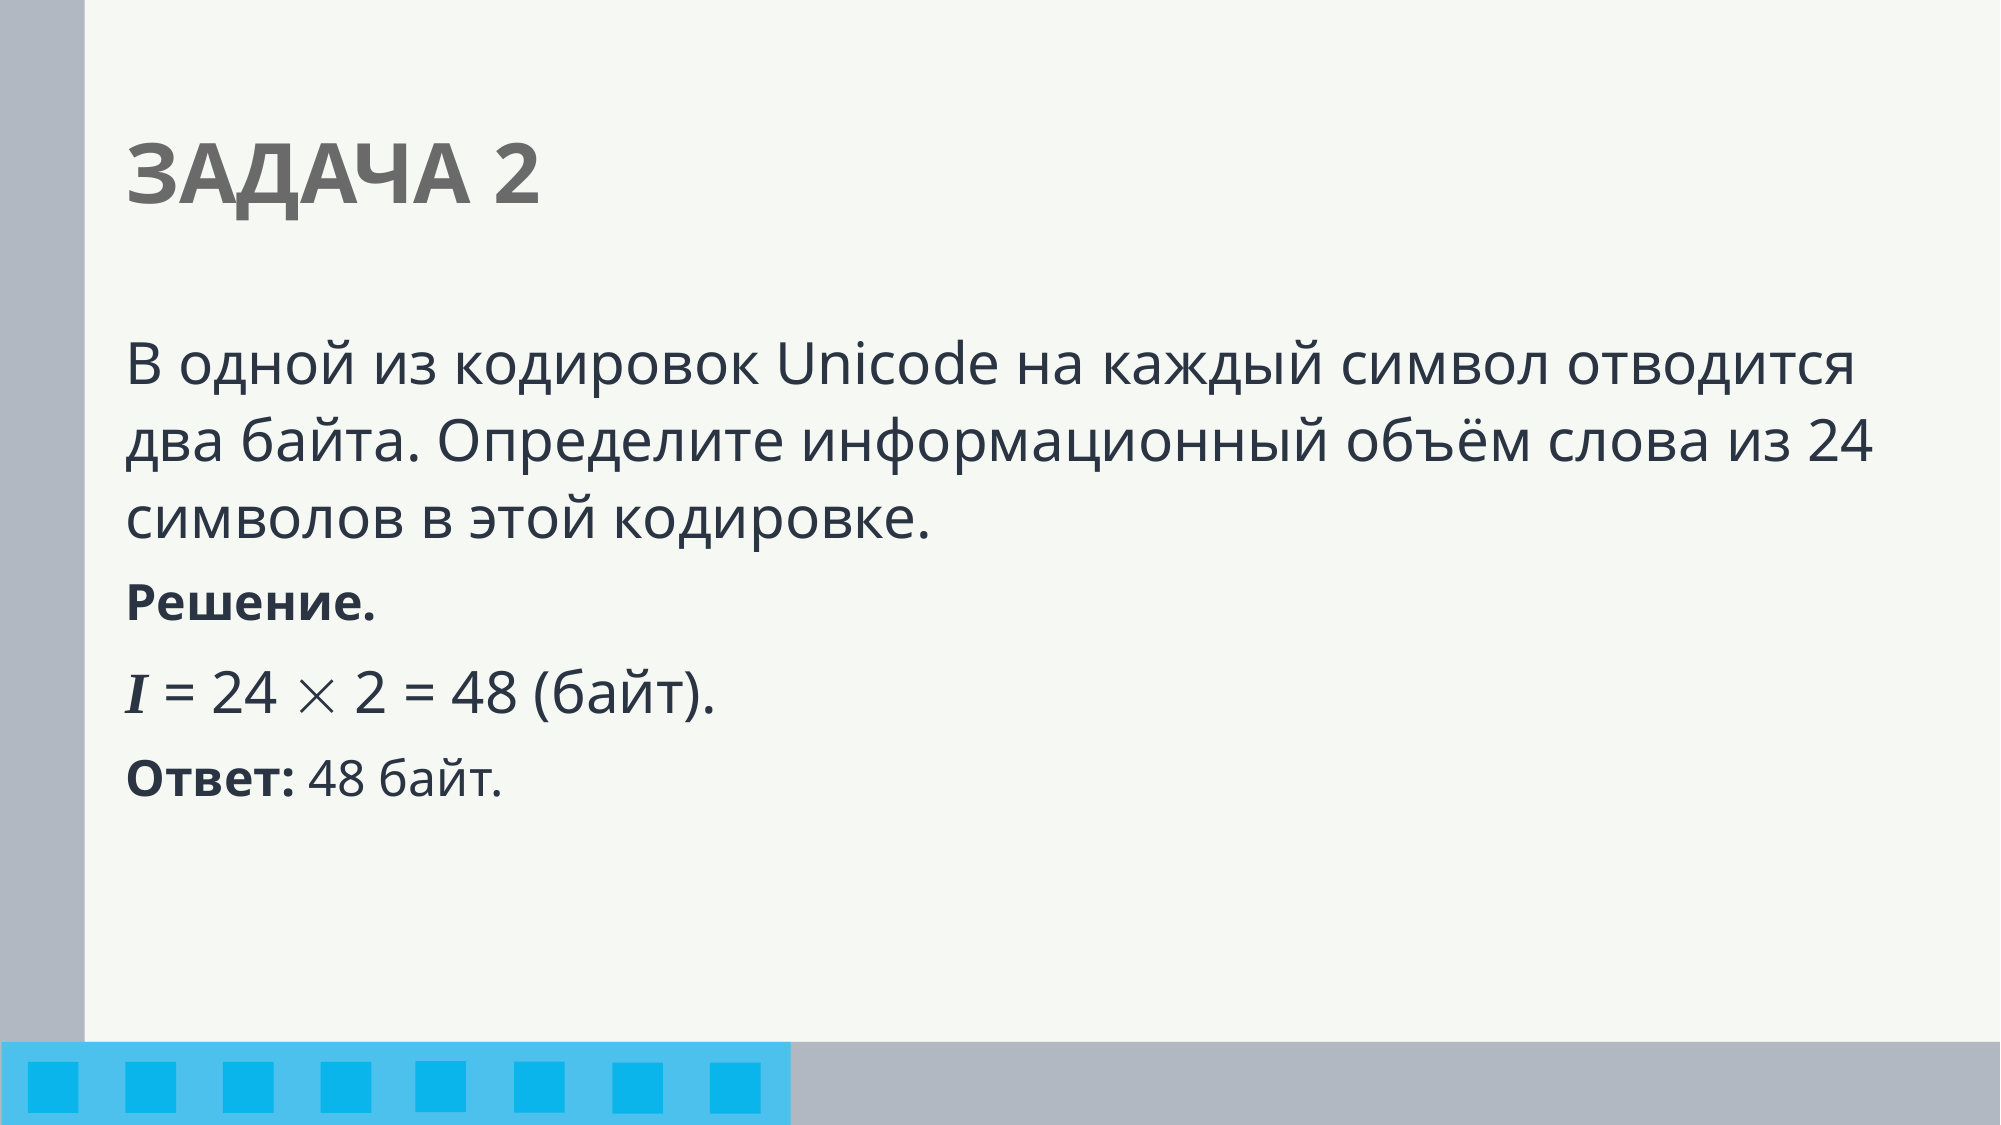

# ЗАДАЧА 2
В одной из кодировок Unicode на каждый символ отводится два байта. Определите информационный объём слова из 24 символов в этой кодировке.
Решение.
I = 24  2 = 48 (байт).
Ответ: 48 байт.